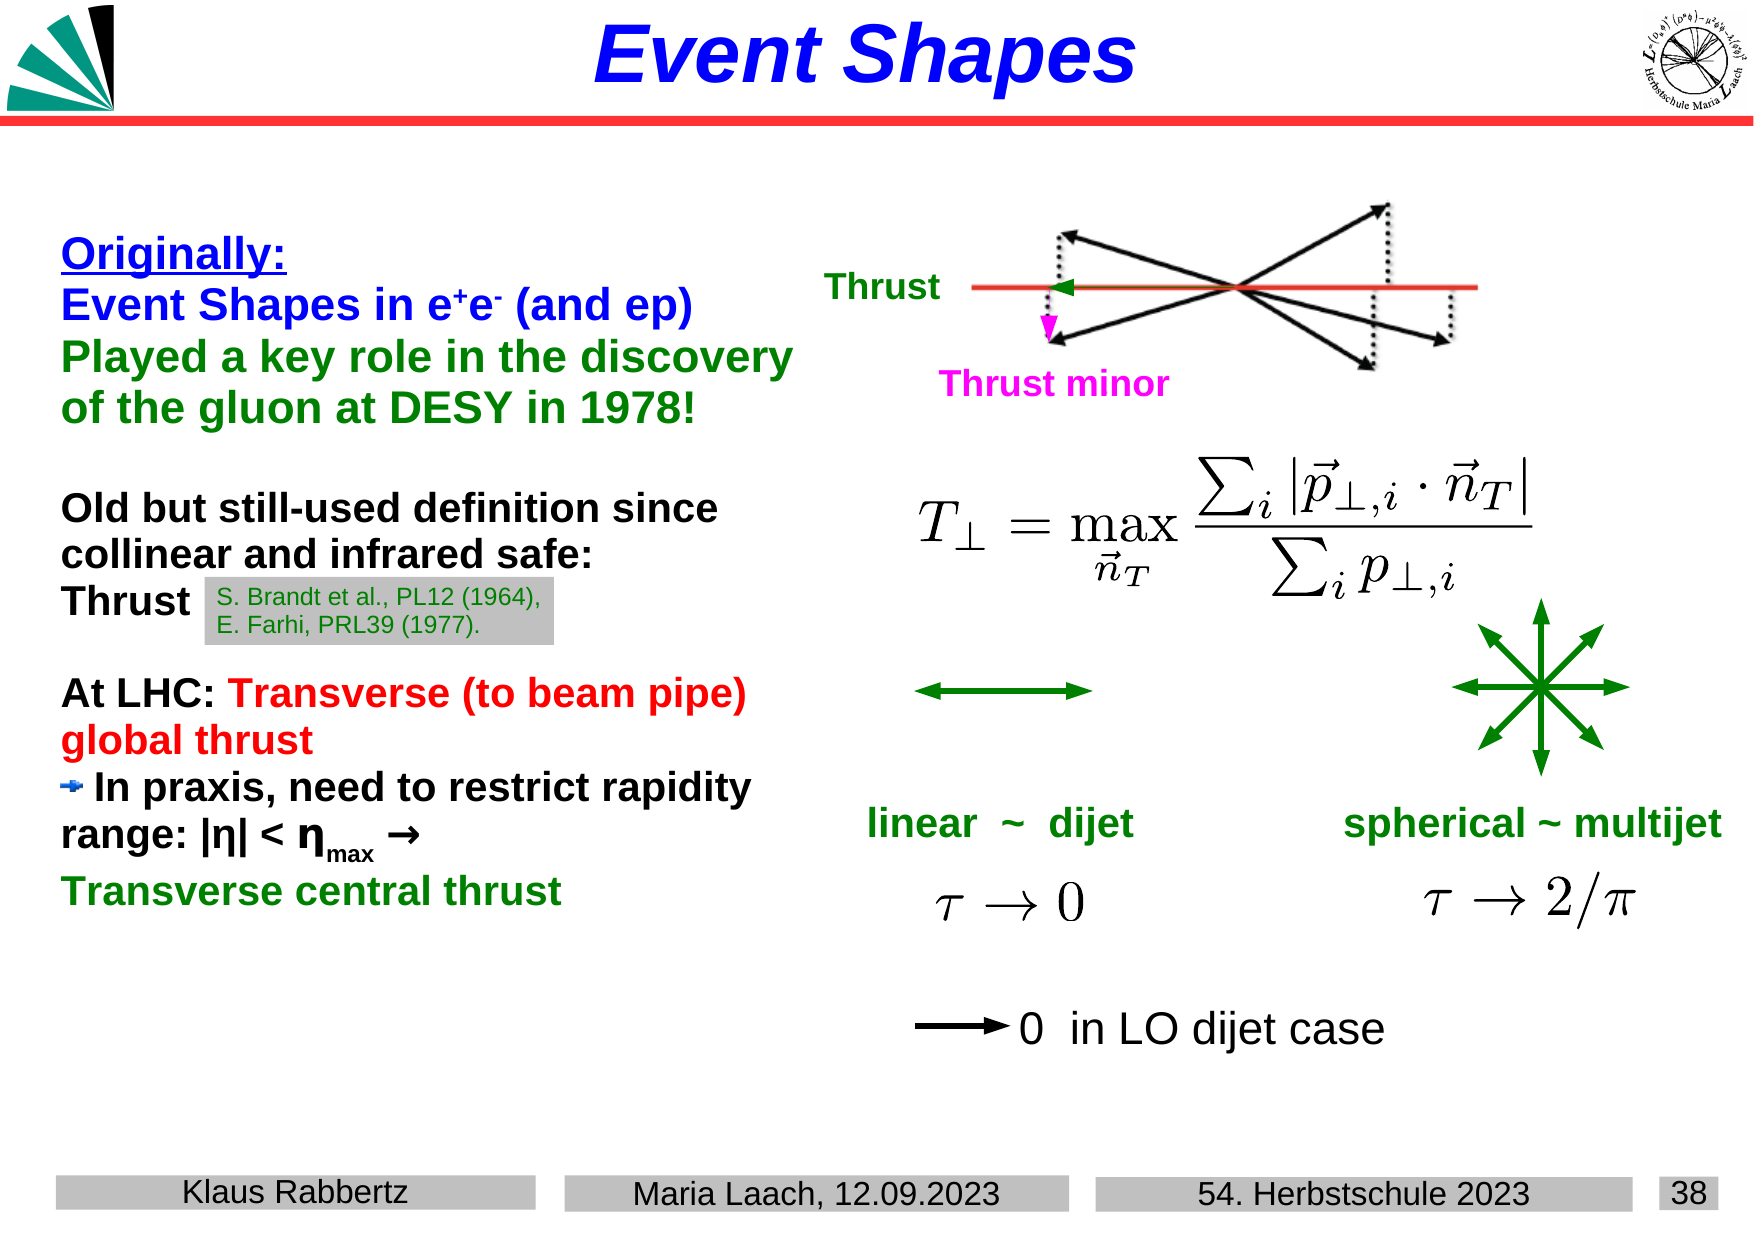

# Event Shapes
Originally:
Event Shapes in e+e- (and ep)
Played a key role in the discovery of the gluon at DESY in 1978!
Old but still-used definition since
collinear and infrared safe:
Thrust
At LHC: Transverse (to beam pipe) global thrust
 In praxis, need to restrict rapidity range: |η| < ηmax → Transverse central thrust
Thrust
Thrust minor
S. Brandt et al., PL12 (1964),
E. Farhi, PRL39 (1977).
linear ~ dijet
spherical ~ multijet
 0 in LO dijet case